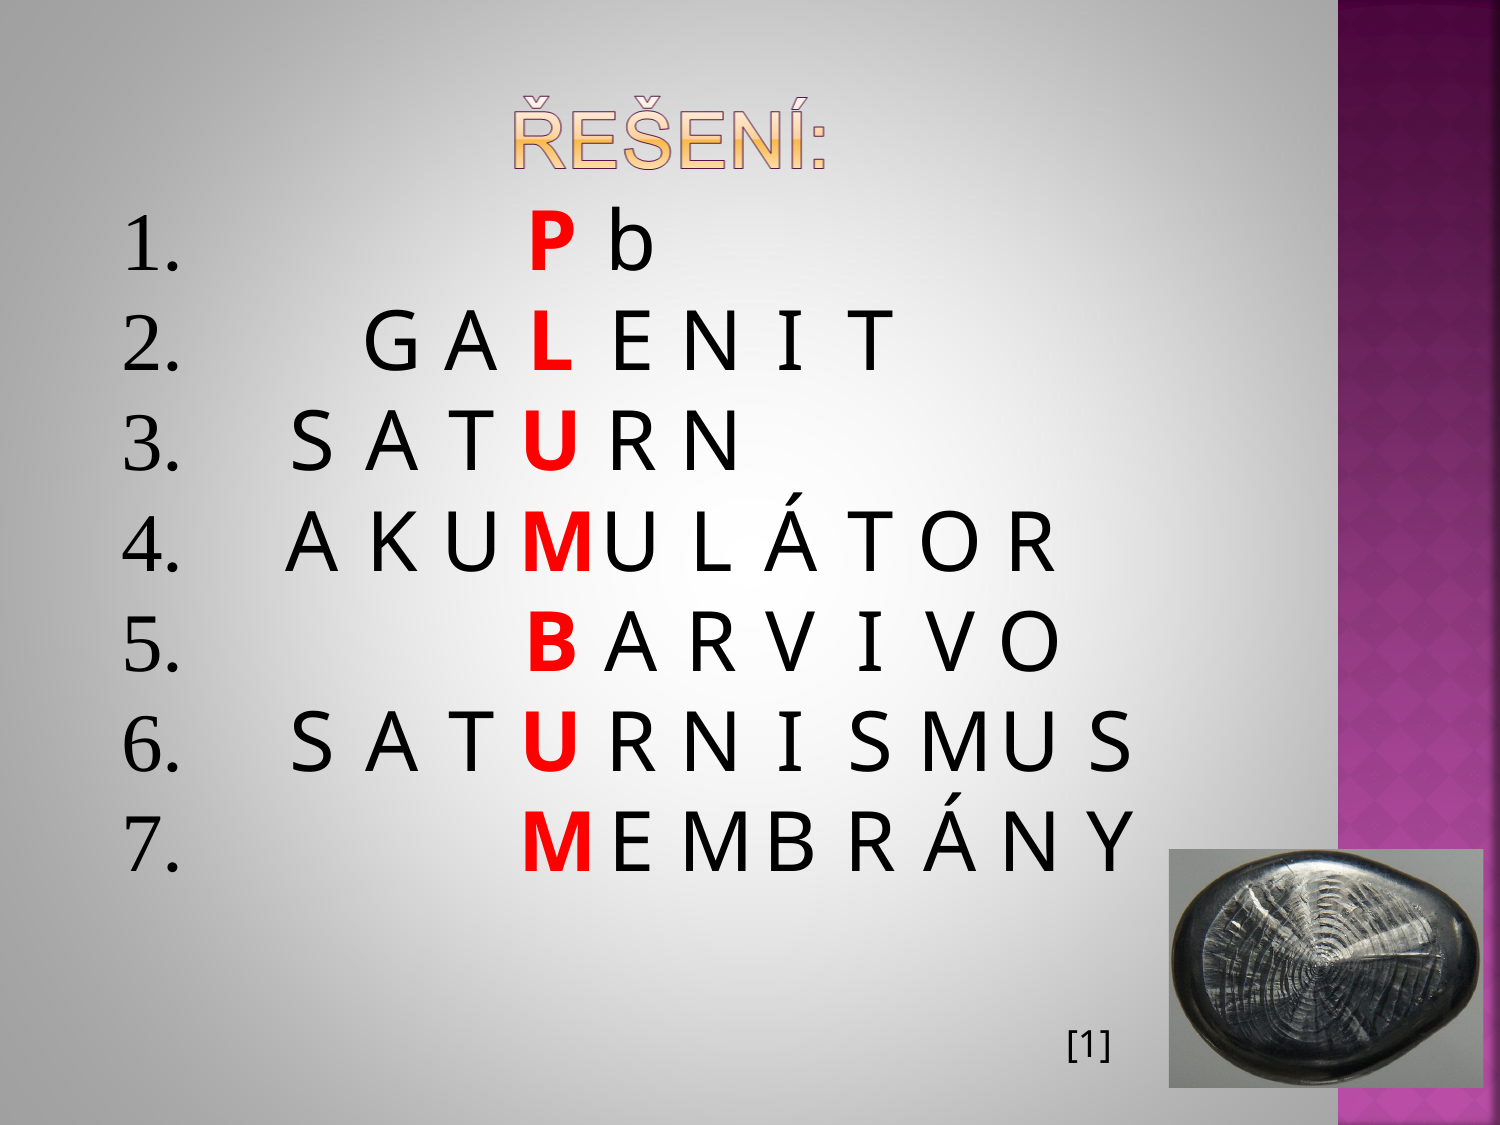

| 1. | | | | | P | b | | | | | | |
| --- | --- | --- | --- | --- | --- | --- | --- | --- | --- | --- | --- | --- |
| 2. | | | G | A | L | E | N | I | T | | | |
| 3. | | S | A | T | U | R | N | | | | | |
| 4. | | A | K | U | M | U | L | Á | T | O | R | |
| 5. | | | | | B | A | R | V | I | V | O | |
| 6. | | S | A | T | U | R | N | I | S | M | U | S |
| 7. | | | | | M | E | M | B | R | Á | N | Y |
[1]